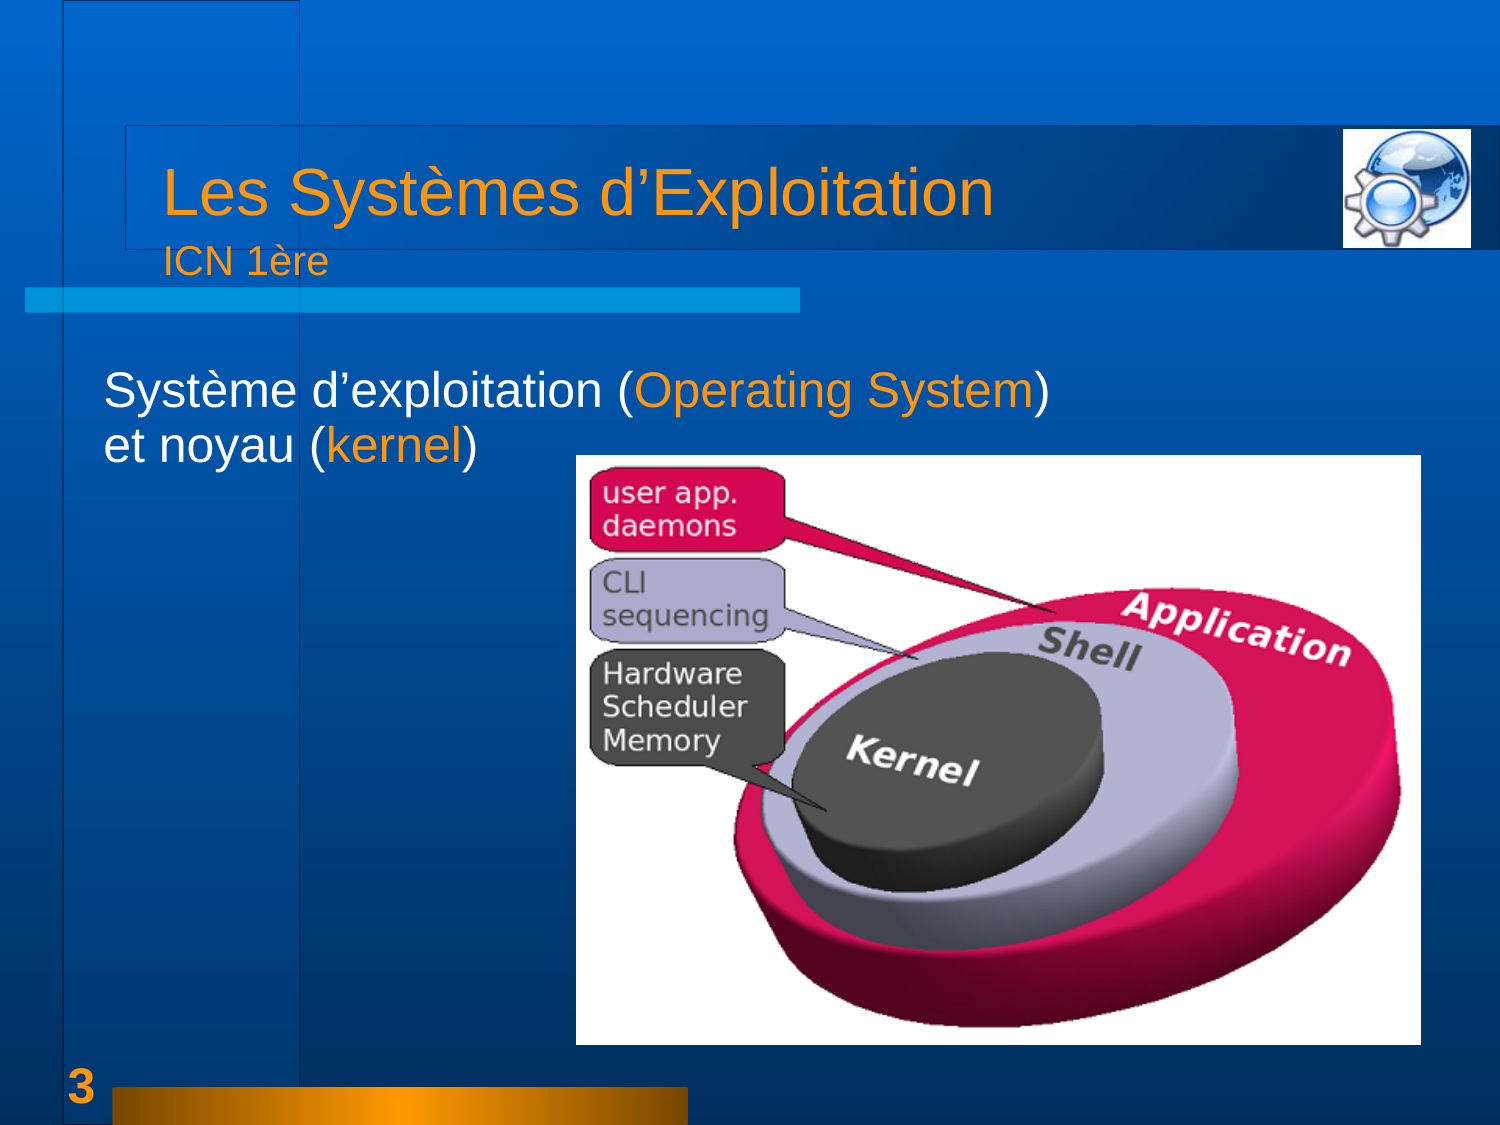

Système d’exploitation (Operating System)
et noyau (kernel)